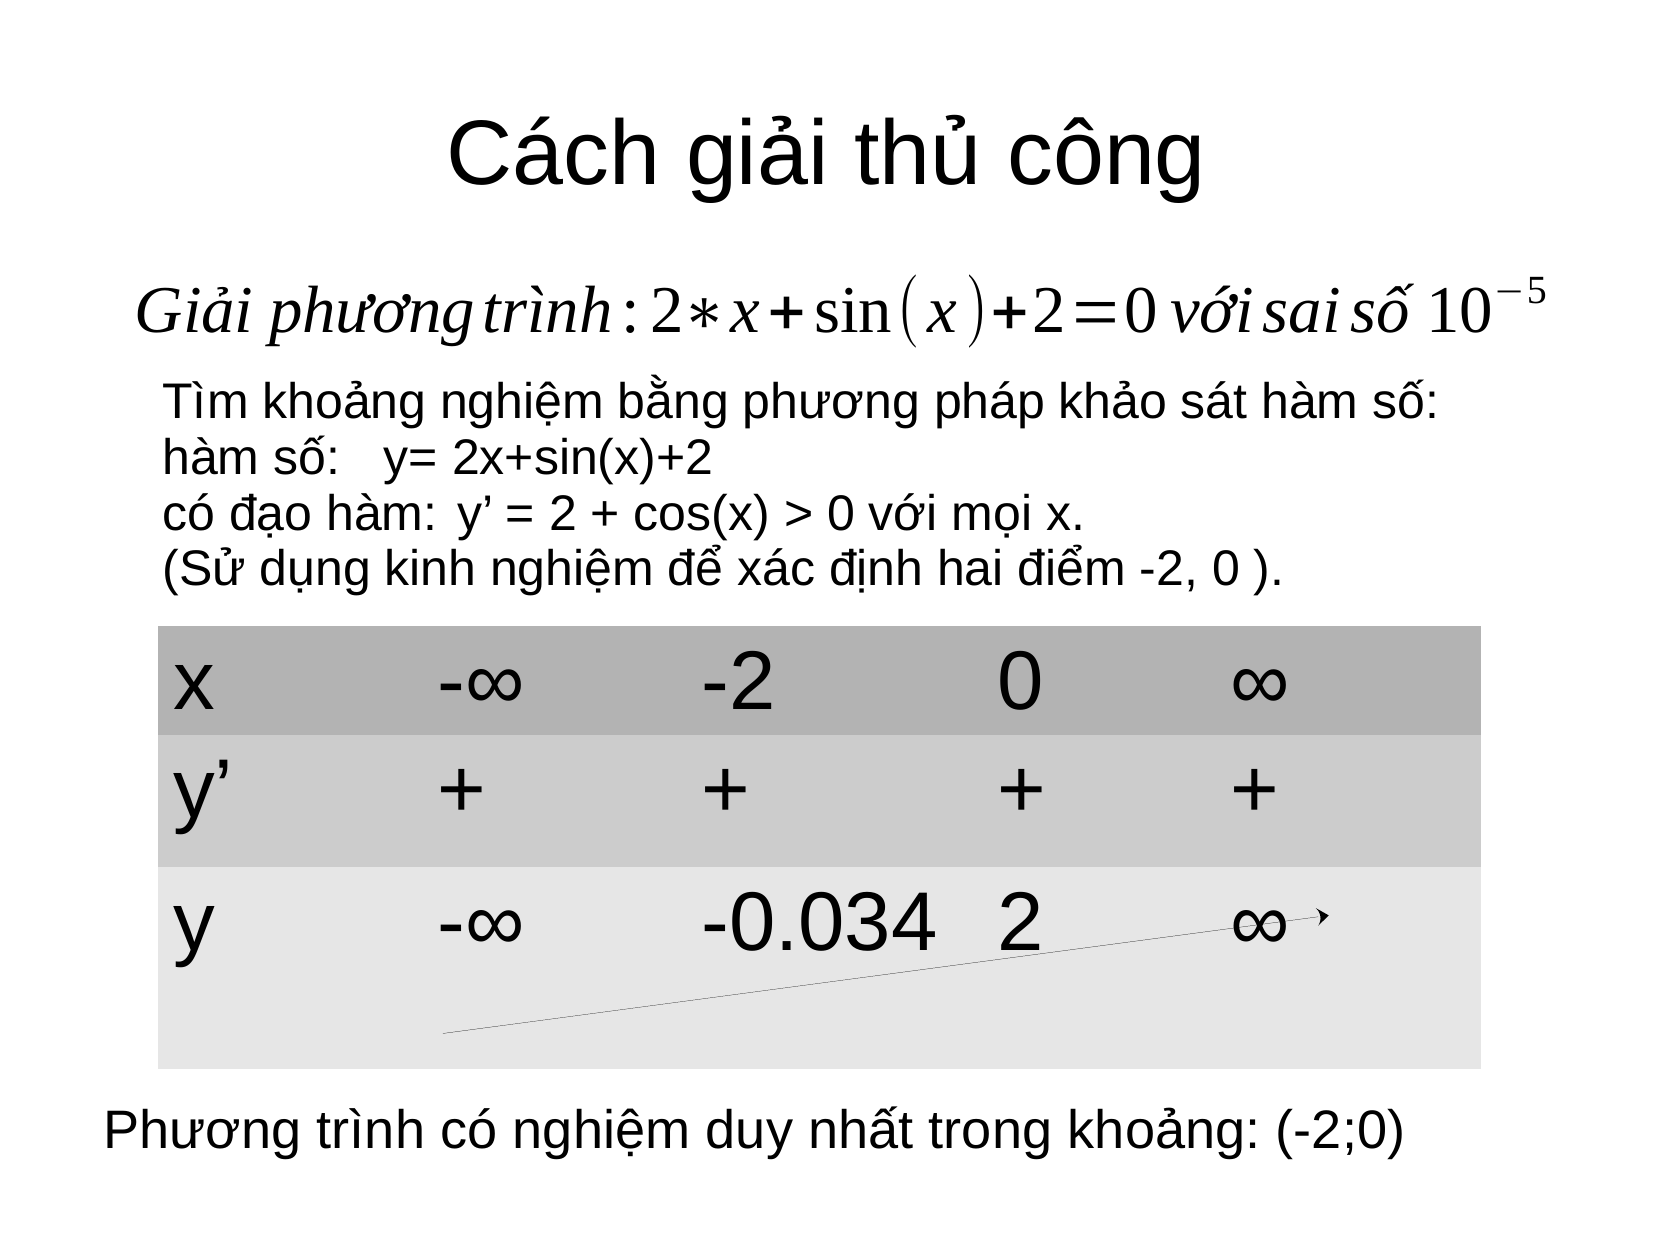

# Cách giải thủ công
Tìm khoảng nghiệm bằng phương pháp khảo sát hàm số:
hàm số: 	y= 2x+sin(x)+2
có đạo hàm: 	y’ = 2 + cos(x) > 0 với mọi x.
(Sử dụng kinh nghiệm để xác định hai điểm -2, 0 ).
| x | -∞ | -2 | 0 | ∞ |
| --- | --- | --- | --- | --- |
| y’ | + | + | + | + |
| y | -∞ | -0.034 | 2 | ∞ |
Phương trình có nghiệm duy nhất trong khoảng: (-2;0)